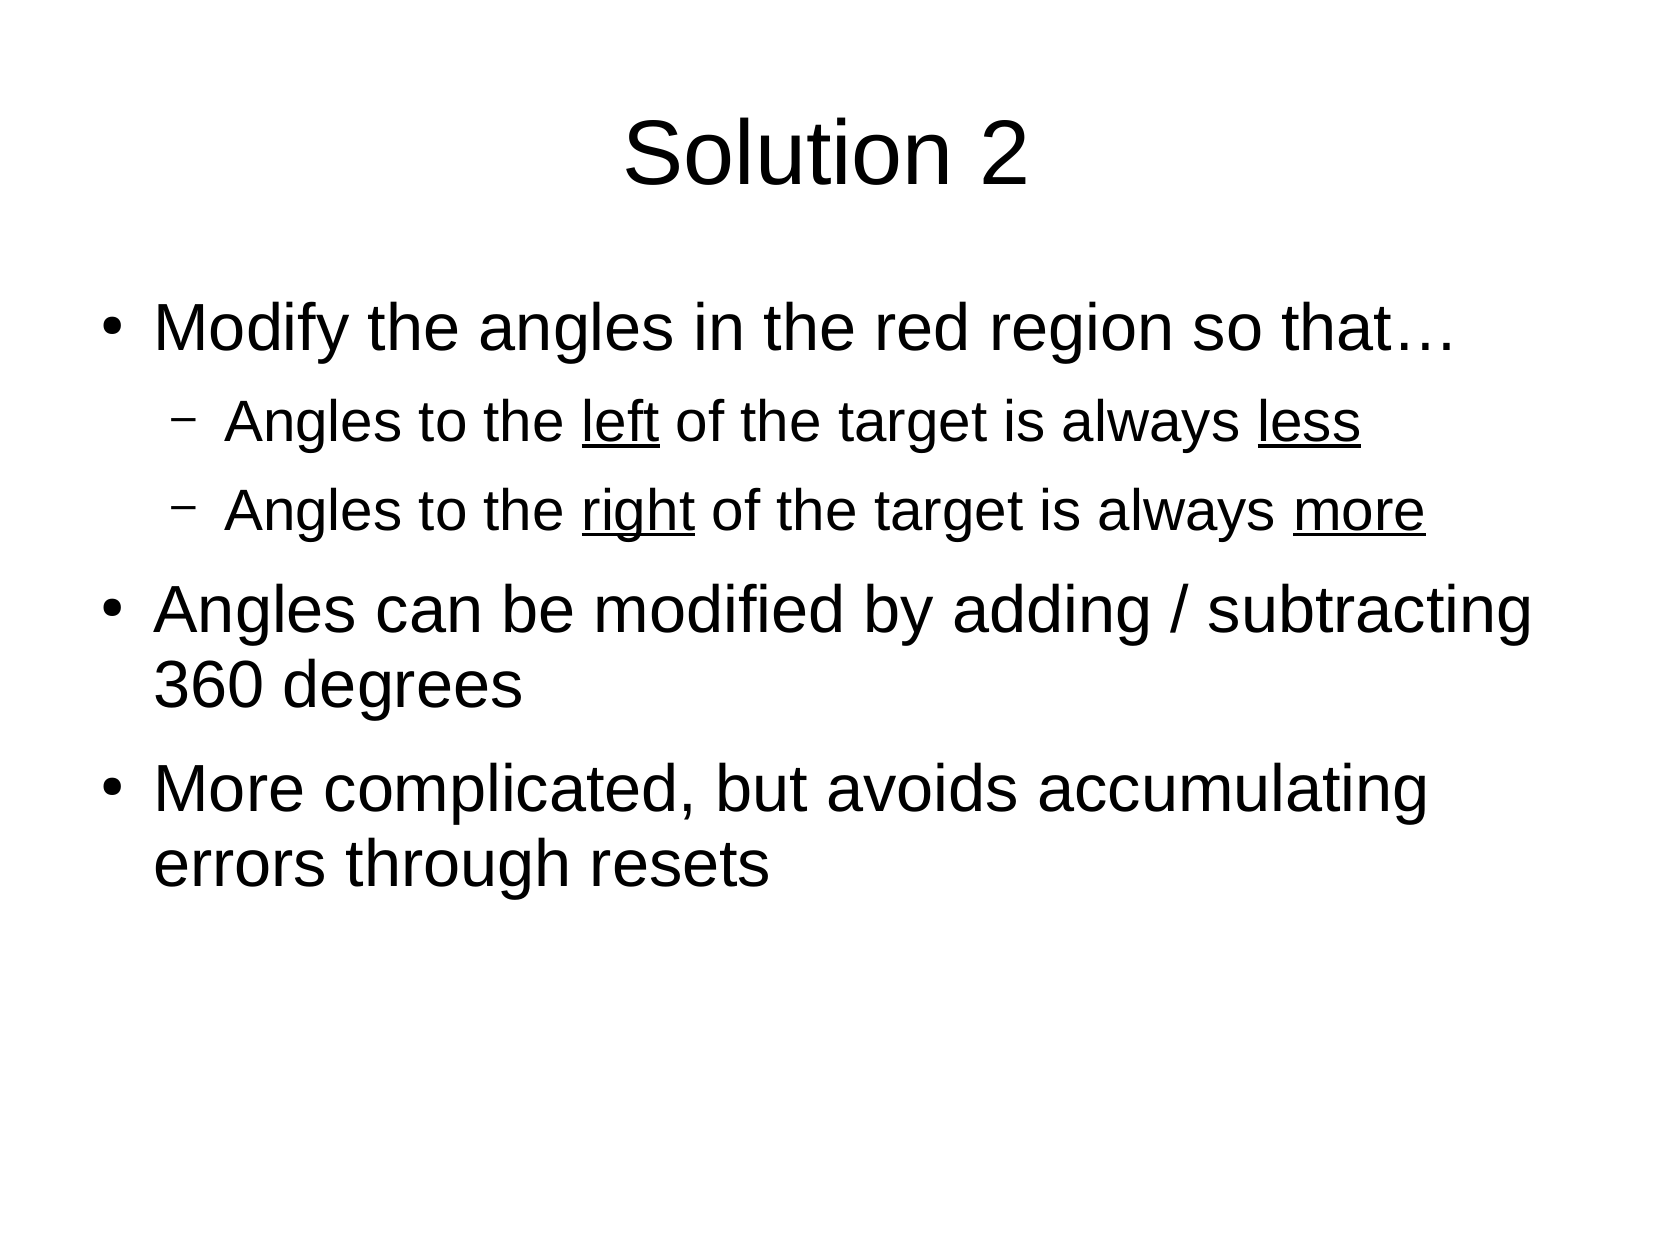

# Solution 2
Modify the angles in the red region so that…
Angles to the left of the target is always less
Angles to the right of the target is always more
Angles can be modified by adding / subtracting 360 degrees
More complicated, but avoids accumulating errors through resets